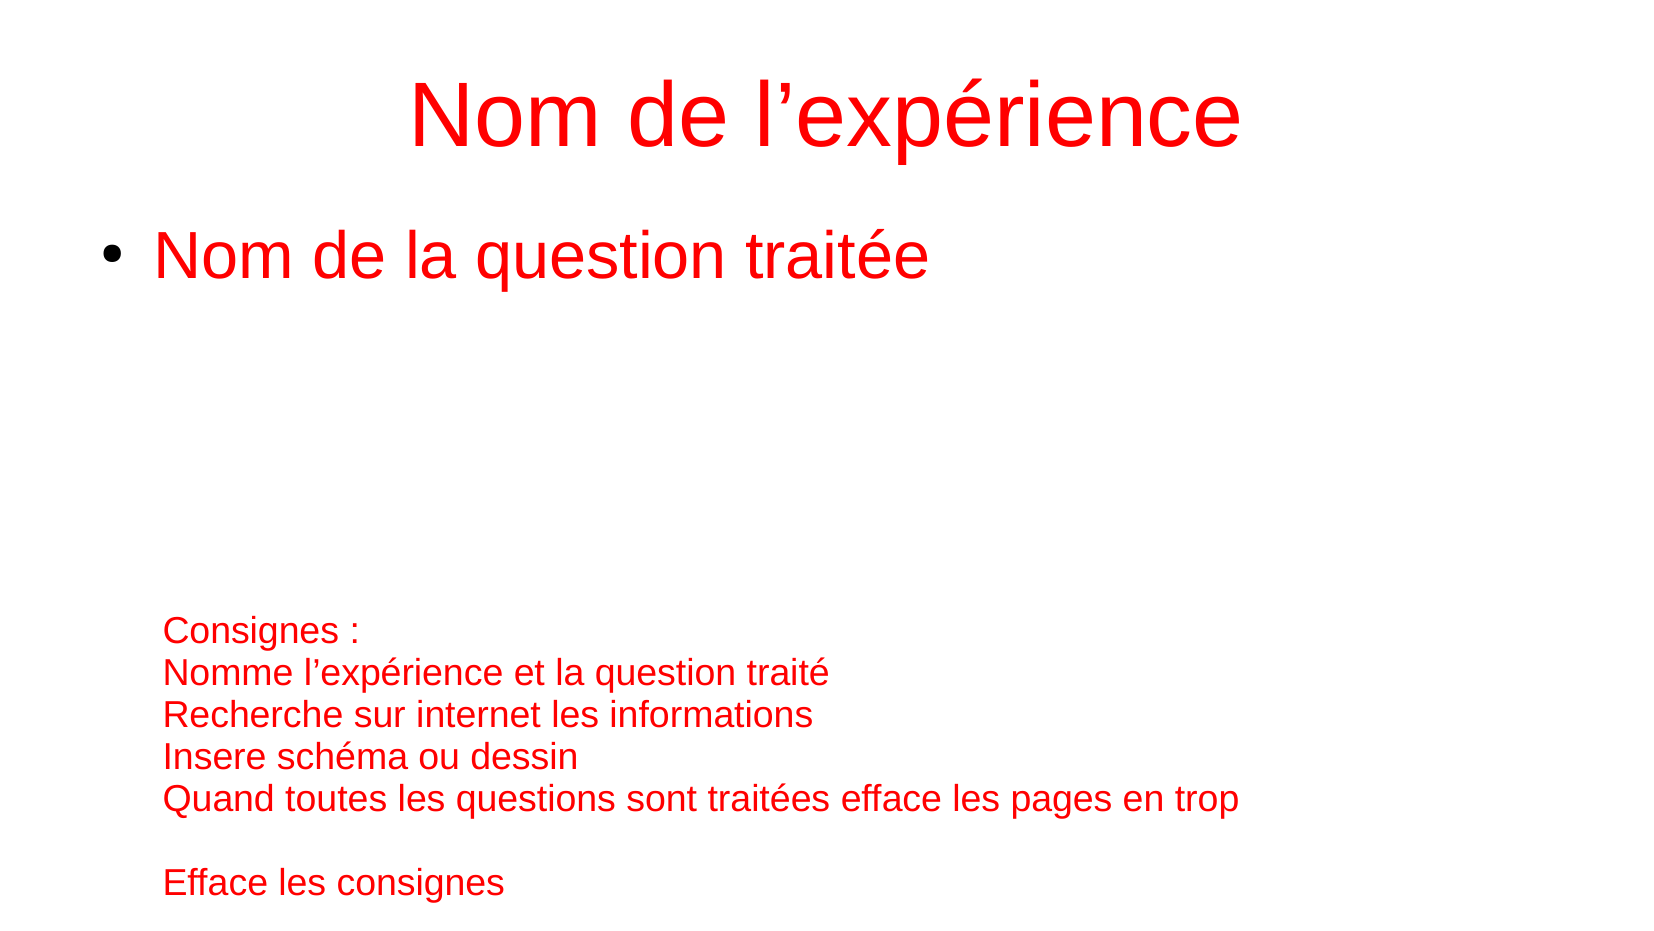

Nom de l’expérience
# Nom de la question traitée
Consignes :
Nomme l’expérience et la question traité
Recherche sur internet les informations
Insere schéma ou dessin
Quand toutes les questions sont traitées efface les pages en trop
Efface les consignes